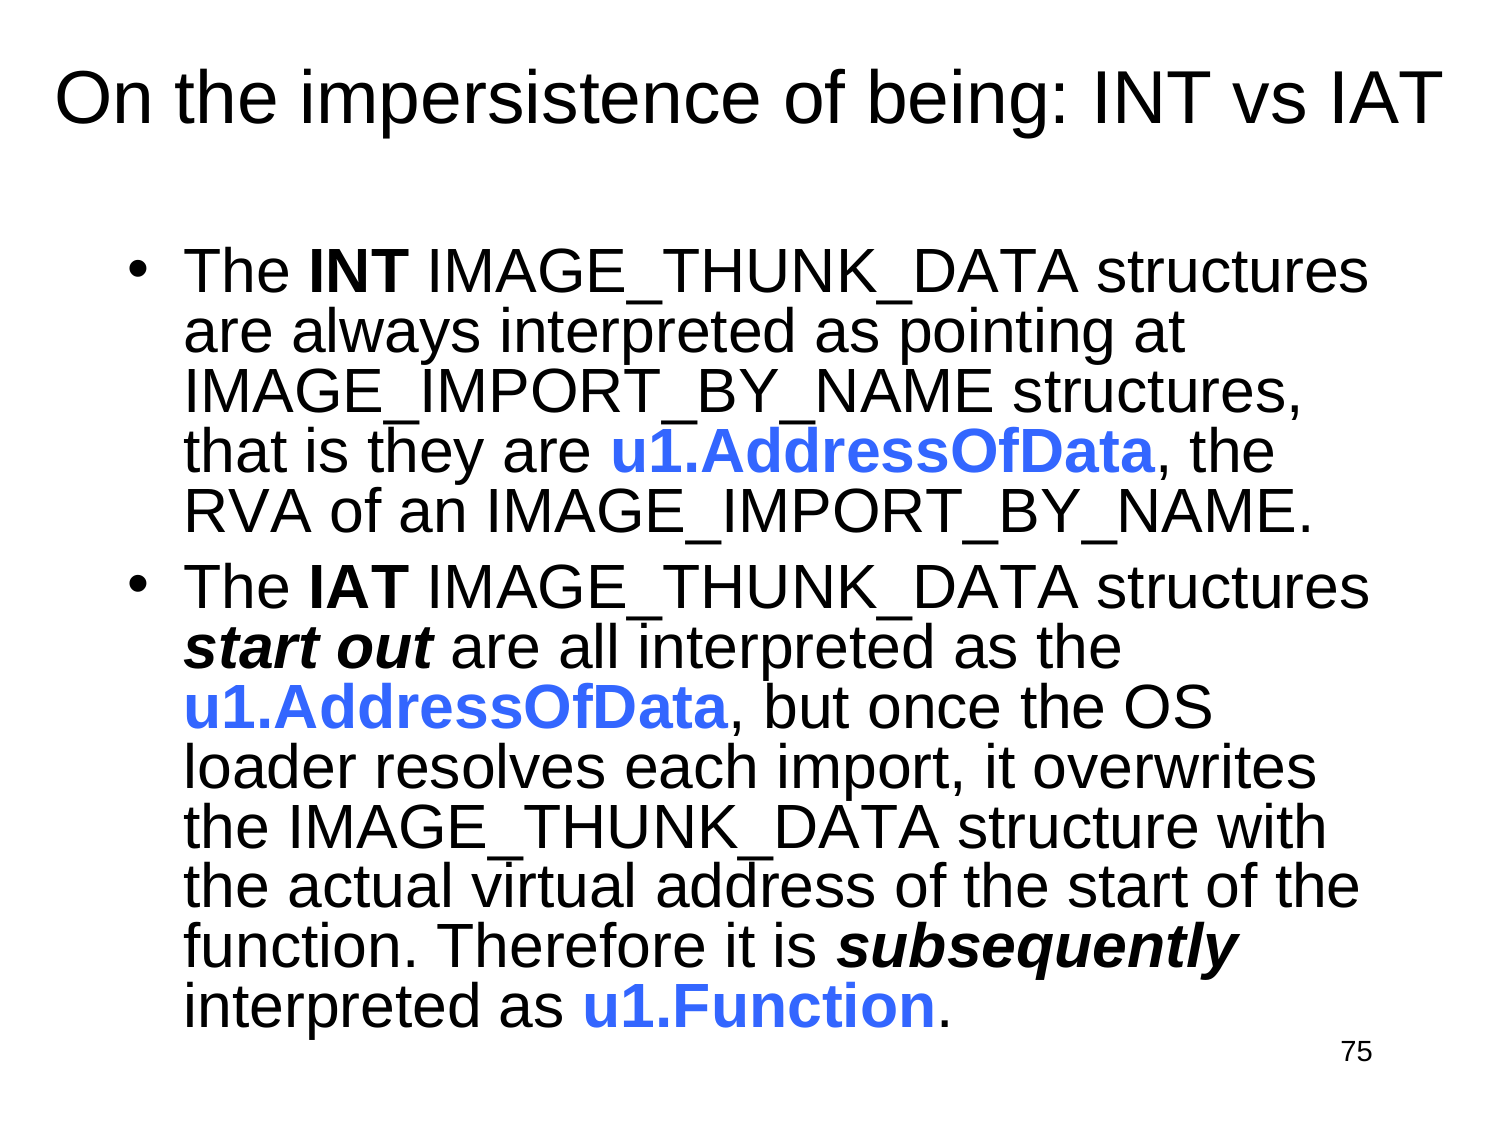

# On the impersistence of being: INT vs IAT
The INT IMAGE_THUNK_DATA structures are always interpreted as pointing at IMAGE_IMPORT_BY_NAME structures, that is they are u1.AddressOfData, the RVA of an IMAGE_IMPORT_BY_NAME.
The IAT IMAGE_THUNK_DATA structures start out are all interpreted as the u1.AddressOfData, but once the OS loader resolves each import, it overwrites the IMAGE_THUNK_DATA structure with the actual virtual address of the start of the function. Therefore it is subsequently interpreted as u1.Function.